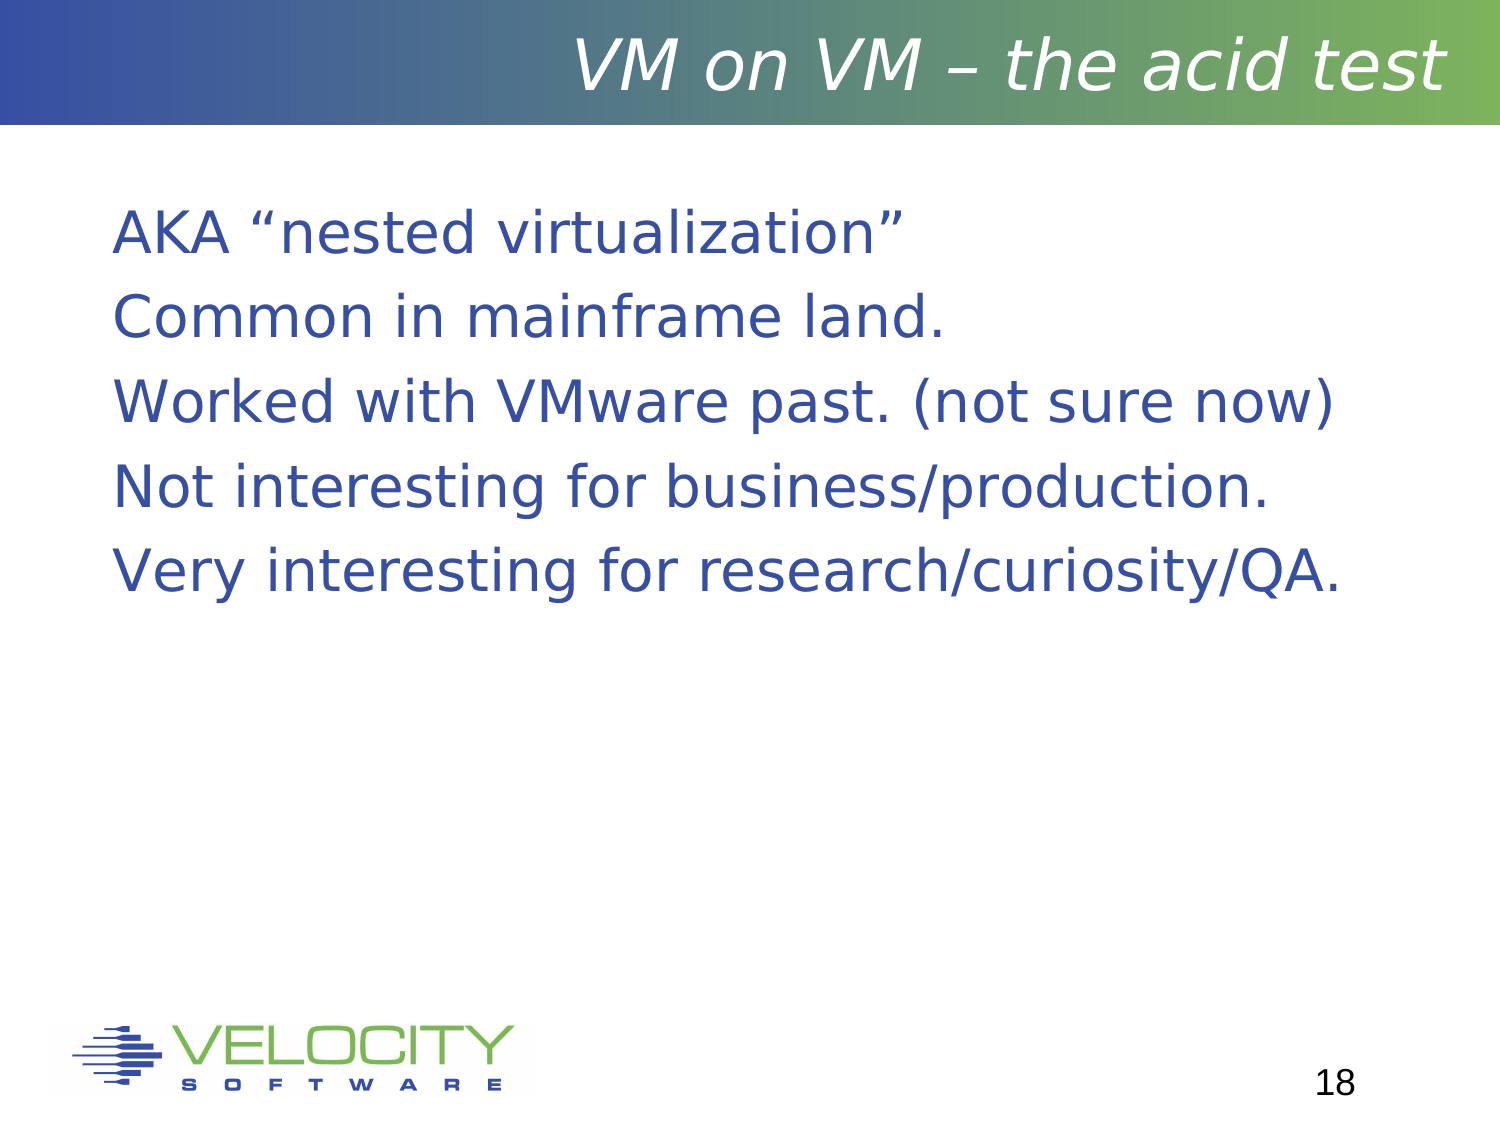

# VM on VM – the acid test
AKA “nested virtualization”
Common in mainframe land.
Worked with VMware past. (not sure now)
Not interesting for business/production.
Very interesting for research/curiosity/QA.
18